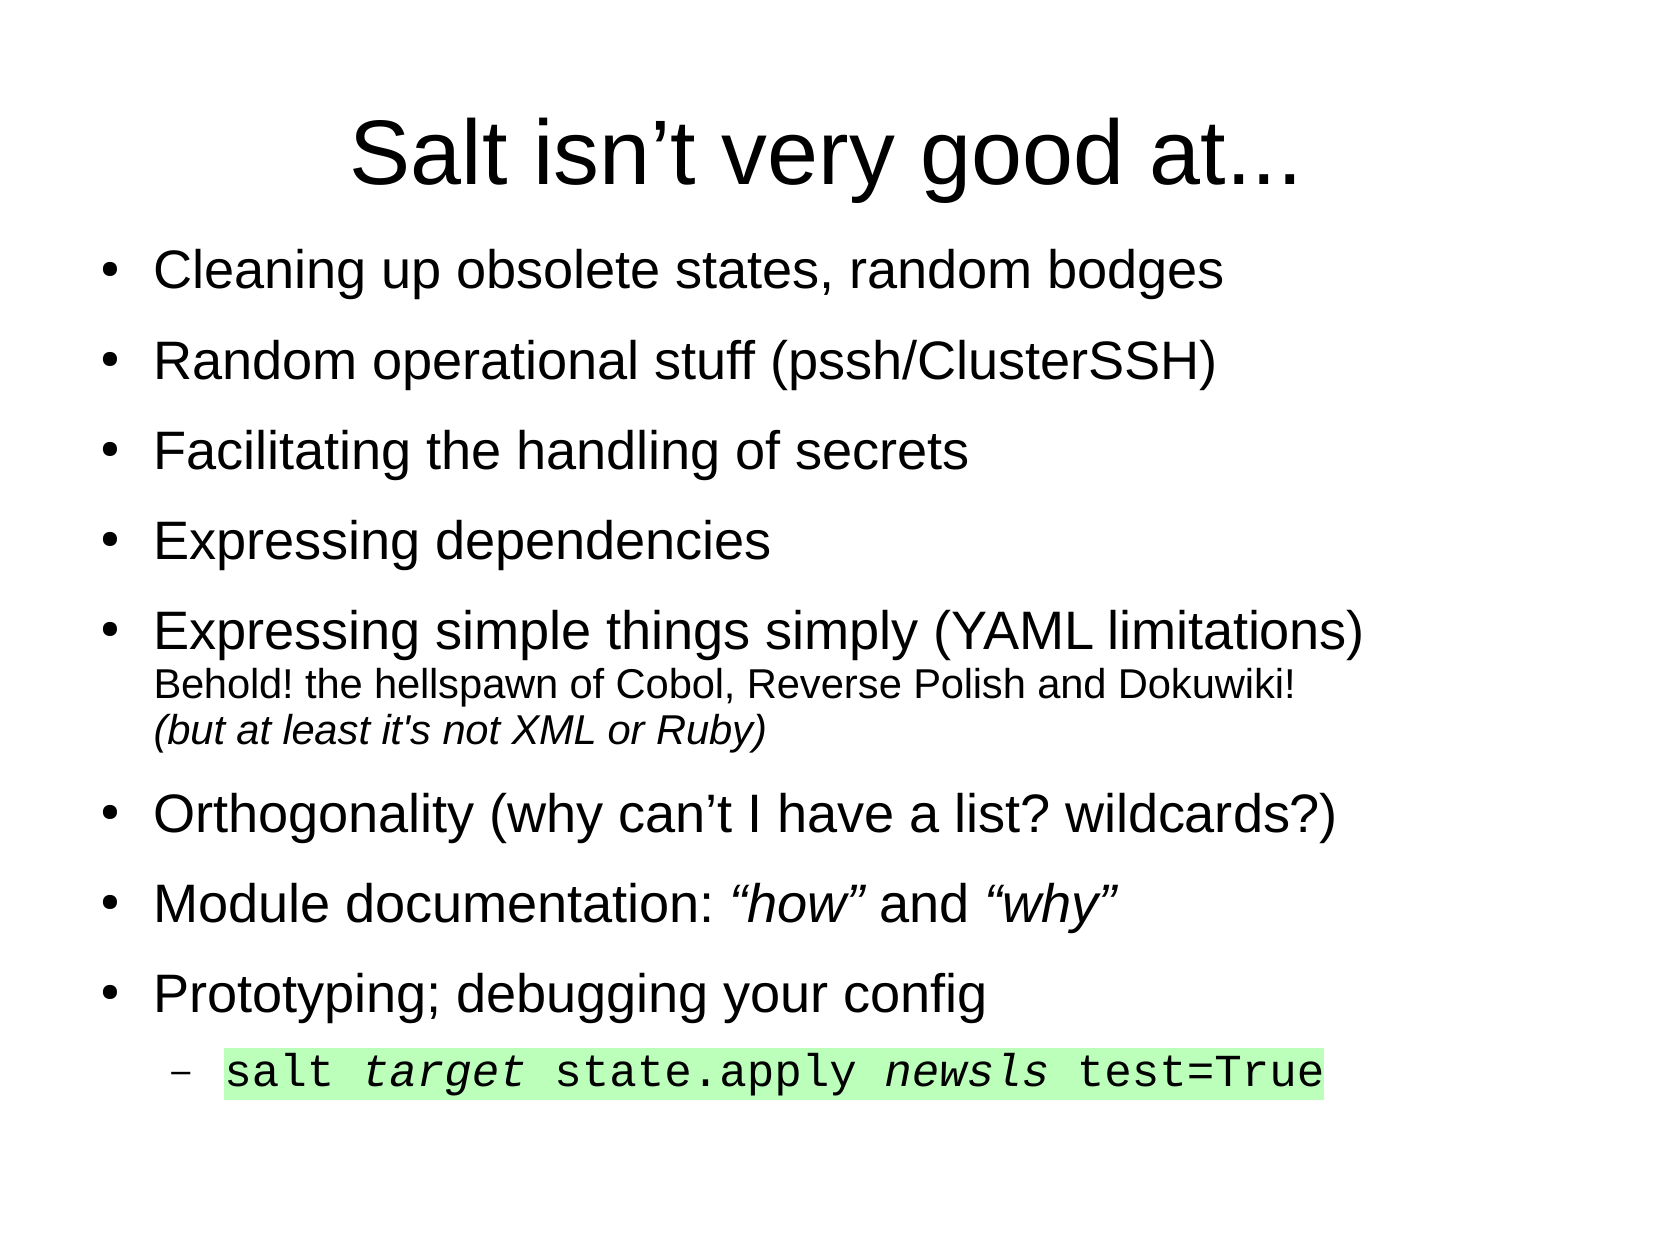

# Salt isn’t very good at...
Cleaning up obsolete states, random bodges
Random operational stuff (pssh/ClusterSSH)
Facilitating the handling of secrets
Expressing dependencies
Expressing simple things simply (YAML limitations)
Behold! the hellspawn of Cobol, Reverse Polish and Dokuwiki!
(but at least it's not XML or Ruby)
Orthogonality (why can’t I have a list? wildcards?)
Module documentation: “how” and “why”
Prototyping; debugging your config
salt target state.apply newsls test=True